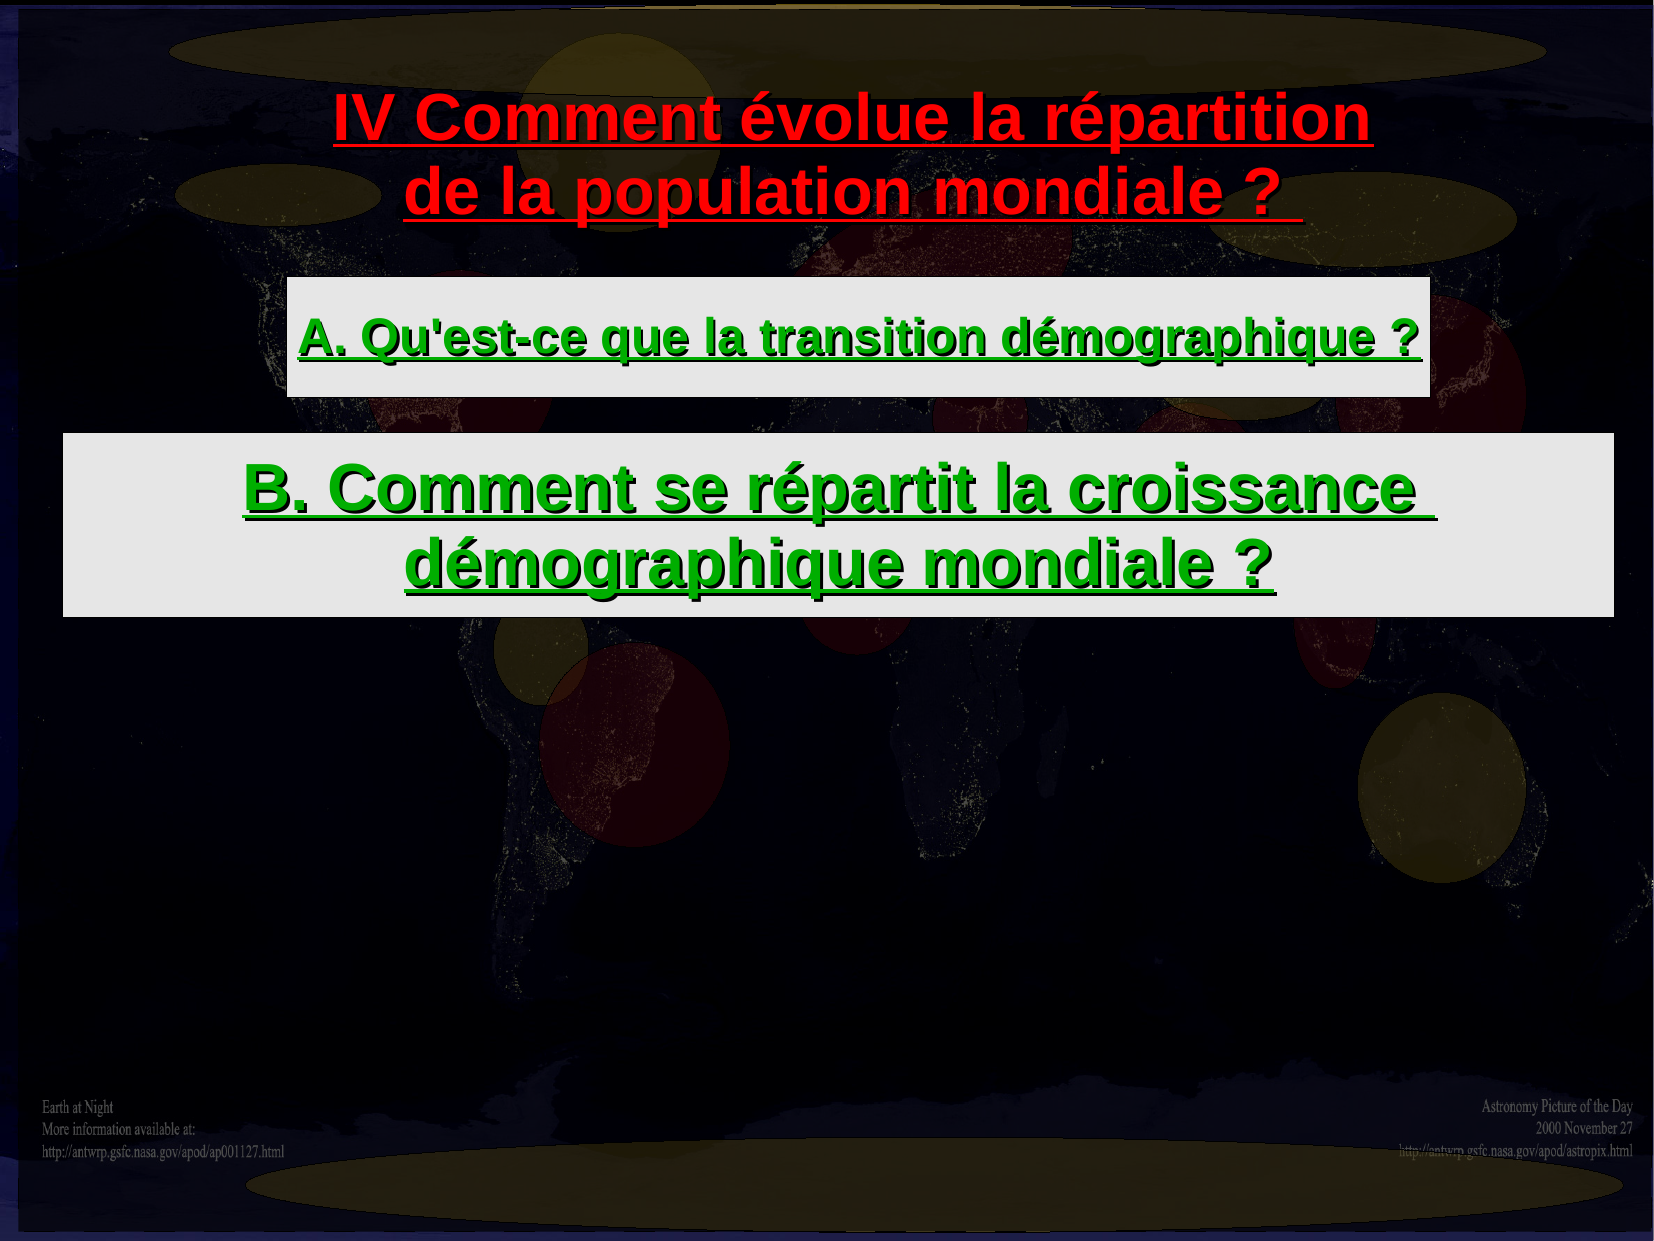

IV Comment évolue la répartition
de la population mondiale ?
A. Qu'est-ce que la transition démographique ?
B. Comment se répartit la croissance
démographique mondiale ?